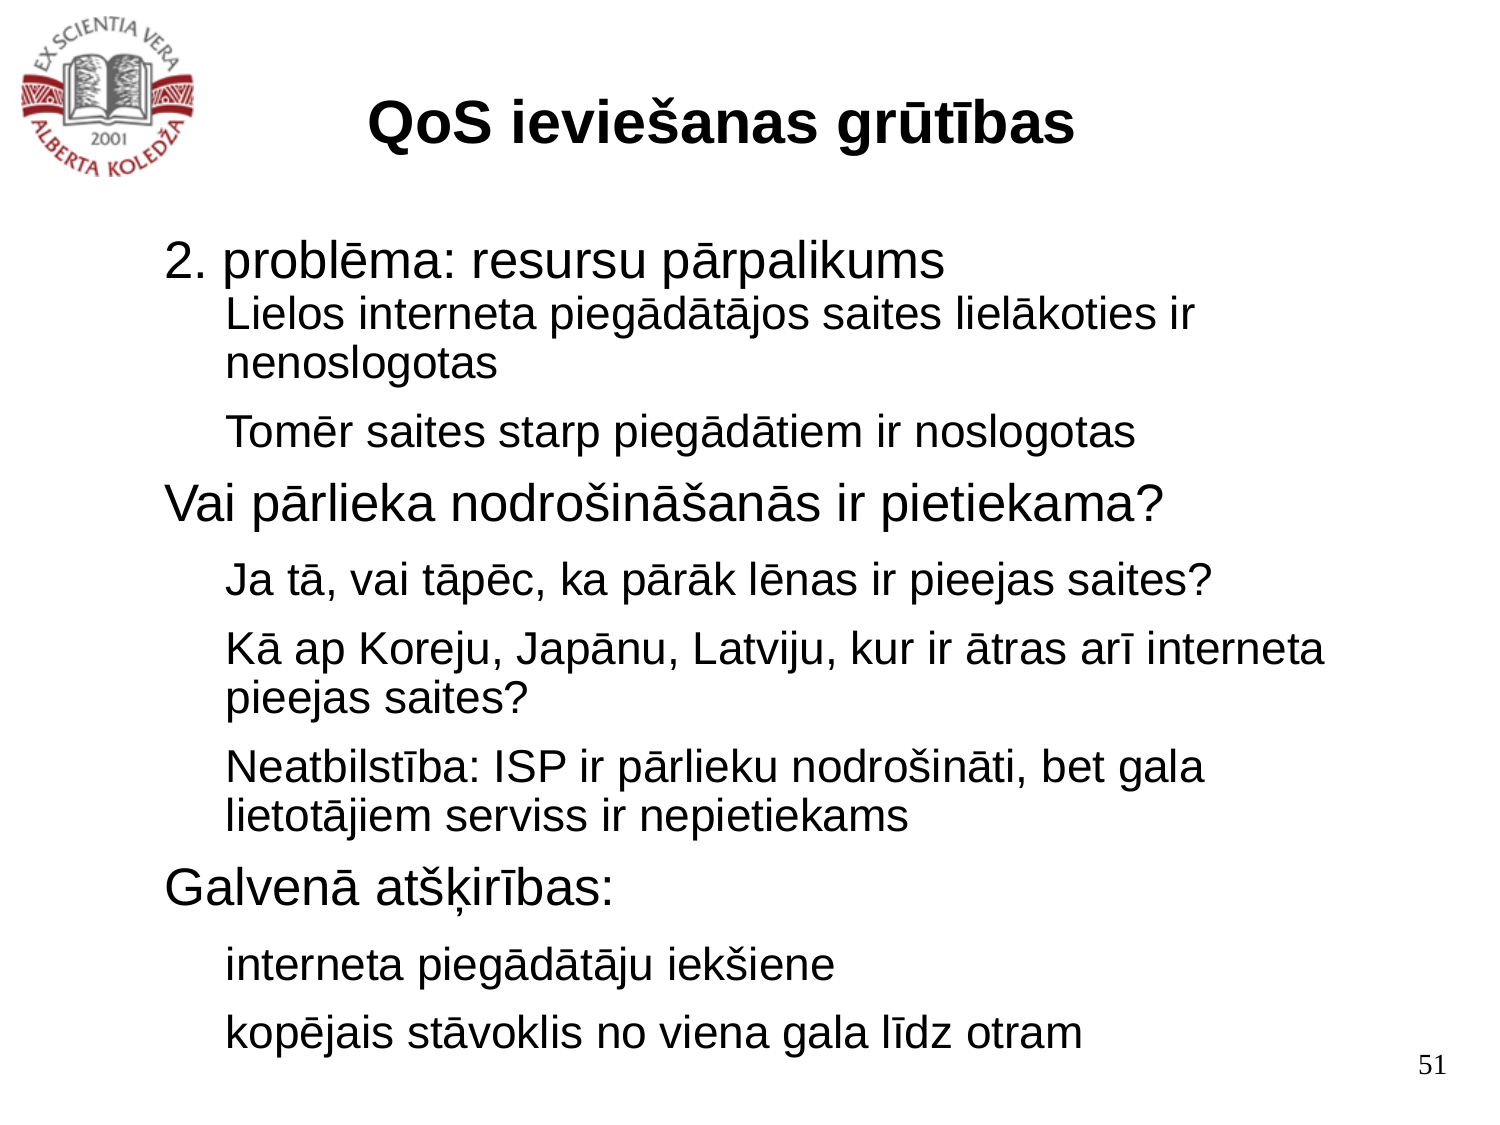

# QoS ieviešanas grūtības
2. problēma: resursu pārpalikums
Lielos interneta piegādātājos saites lielākoties ir nenoslogotas
Tomēr saites starp piegādātiem ir noslogotas
Vai pārlieka nodrošināšanās ir pietiekama?
Ja tā, vai tāpēc, ka pārāk lēnas ir pieejas saites?
Kā ap Koreju, Japānu, Latviju, kur ir ātras arī interneta pieejas saites?
Neatbilstība: ISP ir pārlieku nodrošināti, bet gala lietotājiem serviss ir nepietiekams
Galvenā atšķirības:
interneta piegādātāju iekšiene
kopējais stāvoklis no viena gala līdz otram